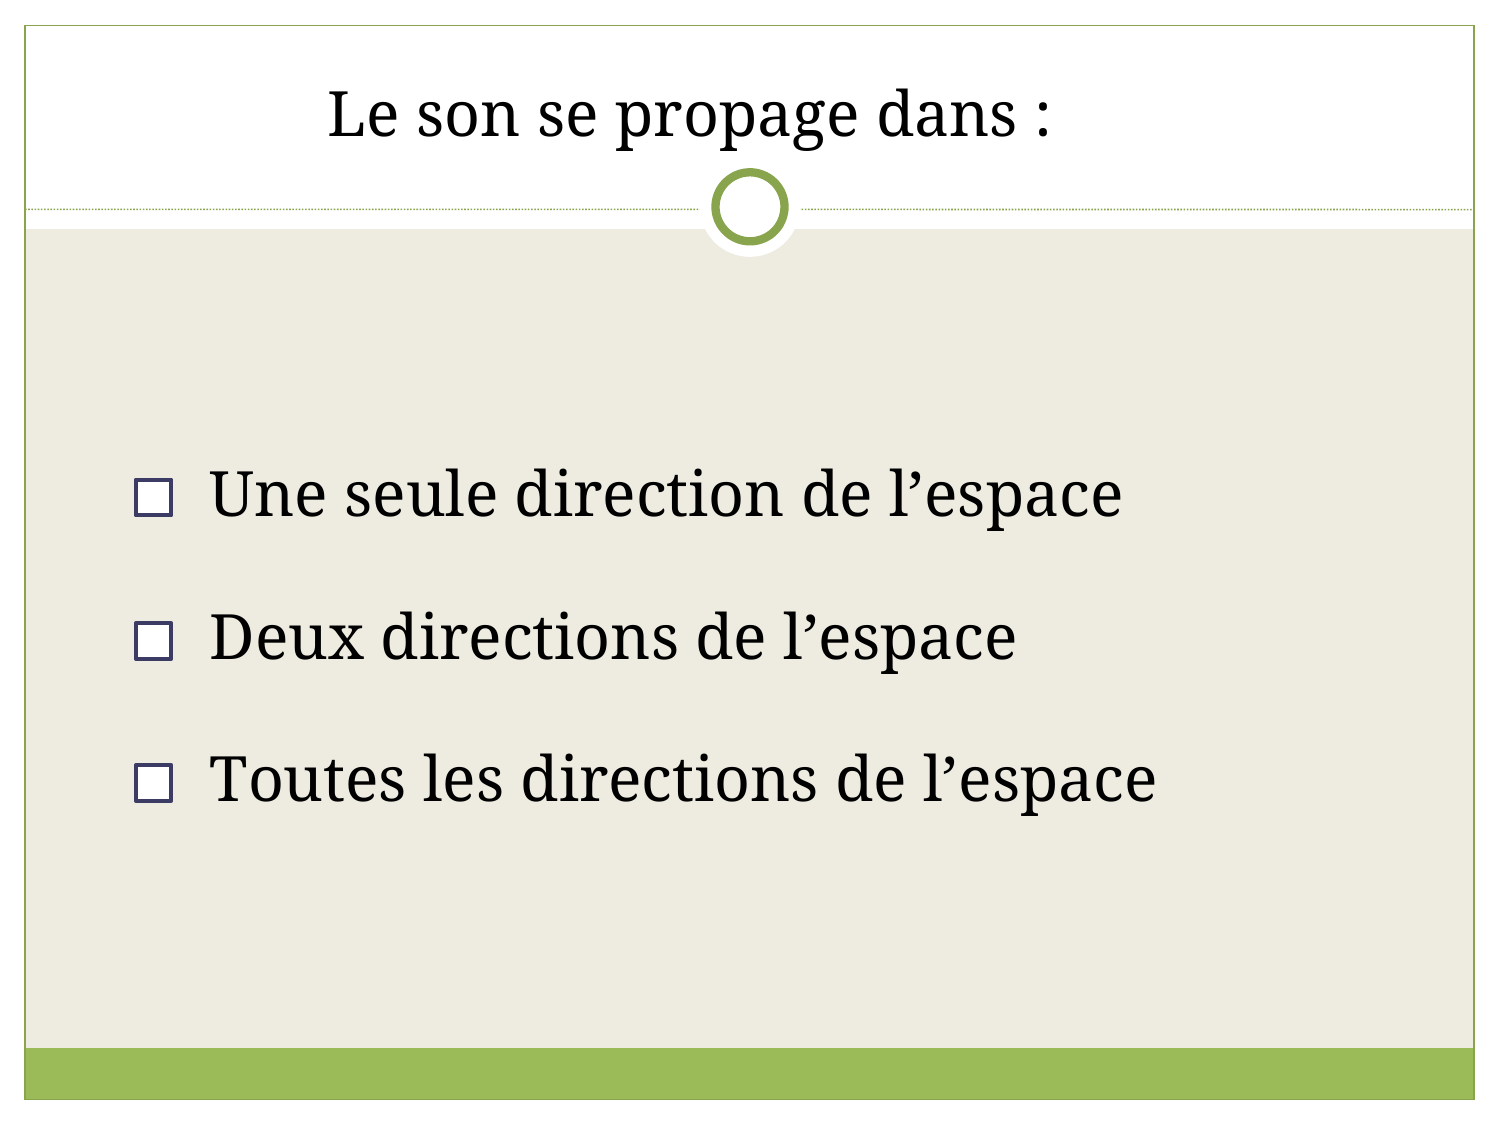

Le son se propage dans :
Une seule direction de l’espace
Deux directions de l’espace
Toutes les directions de l’espace